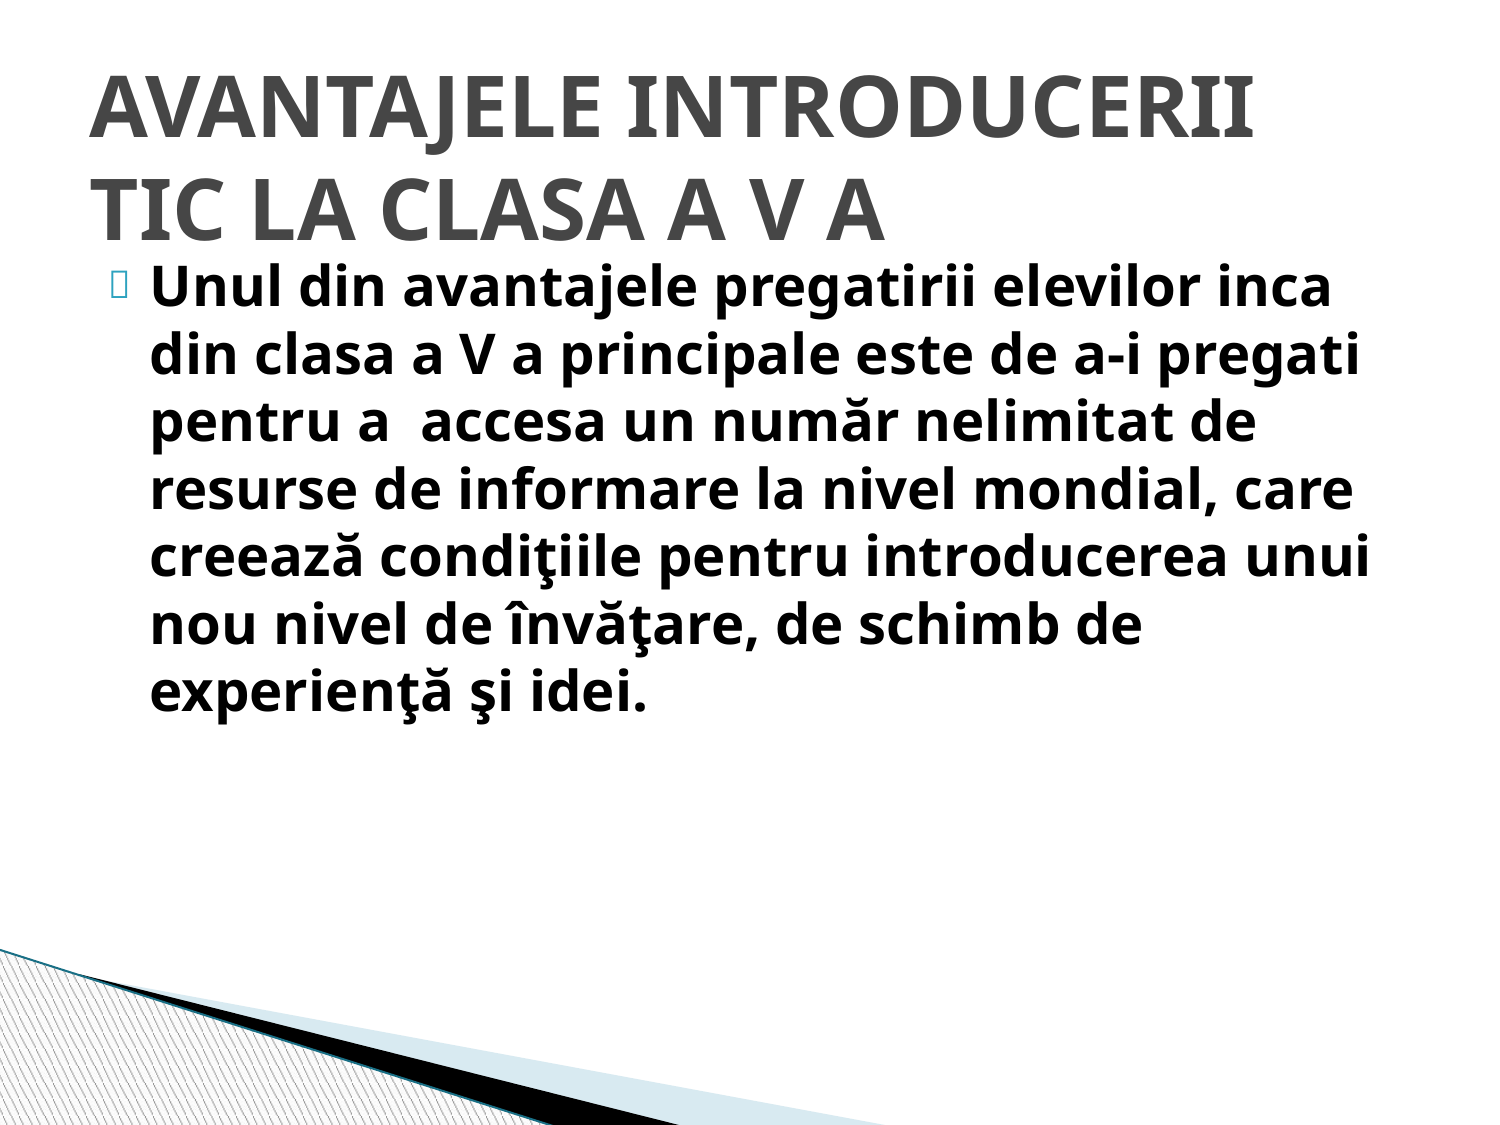

AVANTAJELE INTRODUCERII TIC LA CLASA A V A
# Unul din avantajele pregatirii elevilor inca din clasa a V a principale este de a-i pregati pentru a accesa un număr nelimitat de resurse de informare la nivel mondial, care creează condiţiile pentru introducerea unui nou nivel de învăţare, de schimb de experienţă şi idei.